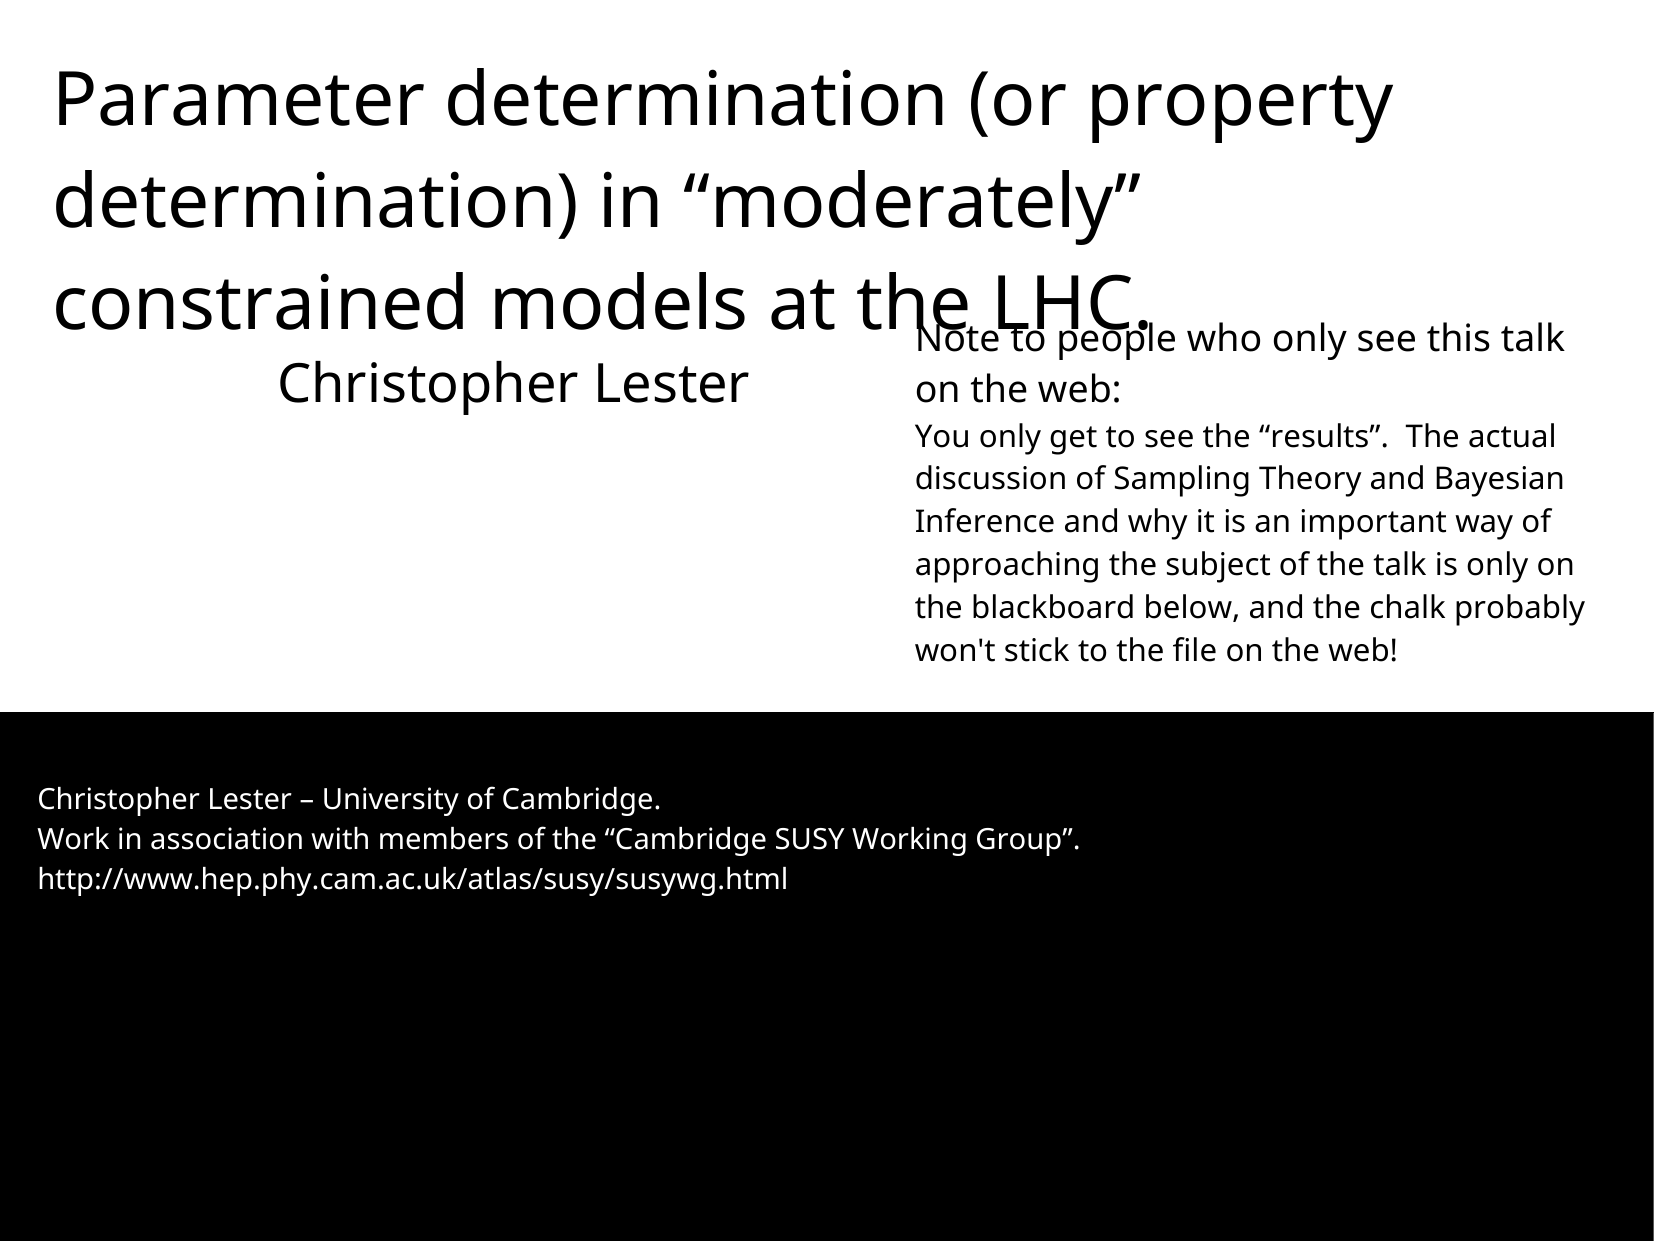

Parameter determination (or property determination) in “moderately” constrained models at the LHC.
Note to people who only see this talk on the web:
You only get to see the “results”. The actual discussion of Sampling Theory and Bayesian Inference and why it is an important way of approaching the subject of the talk is only on the blackboard below, and the chalk probably won't stick to the file on the web!
Christopher Lester